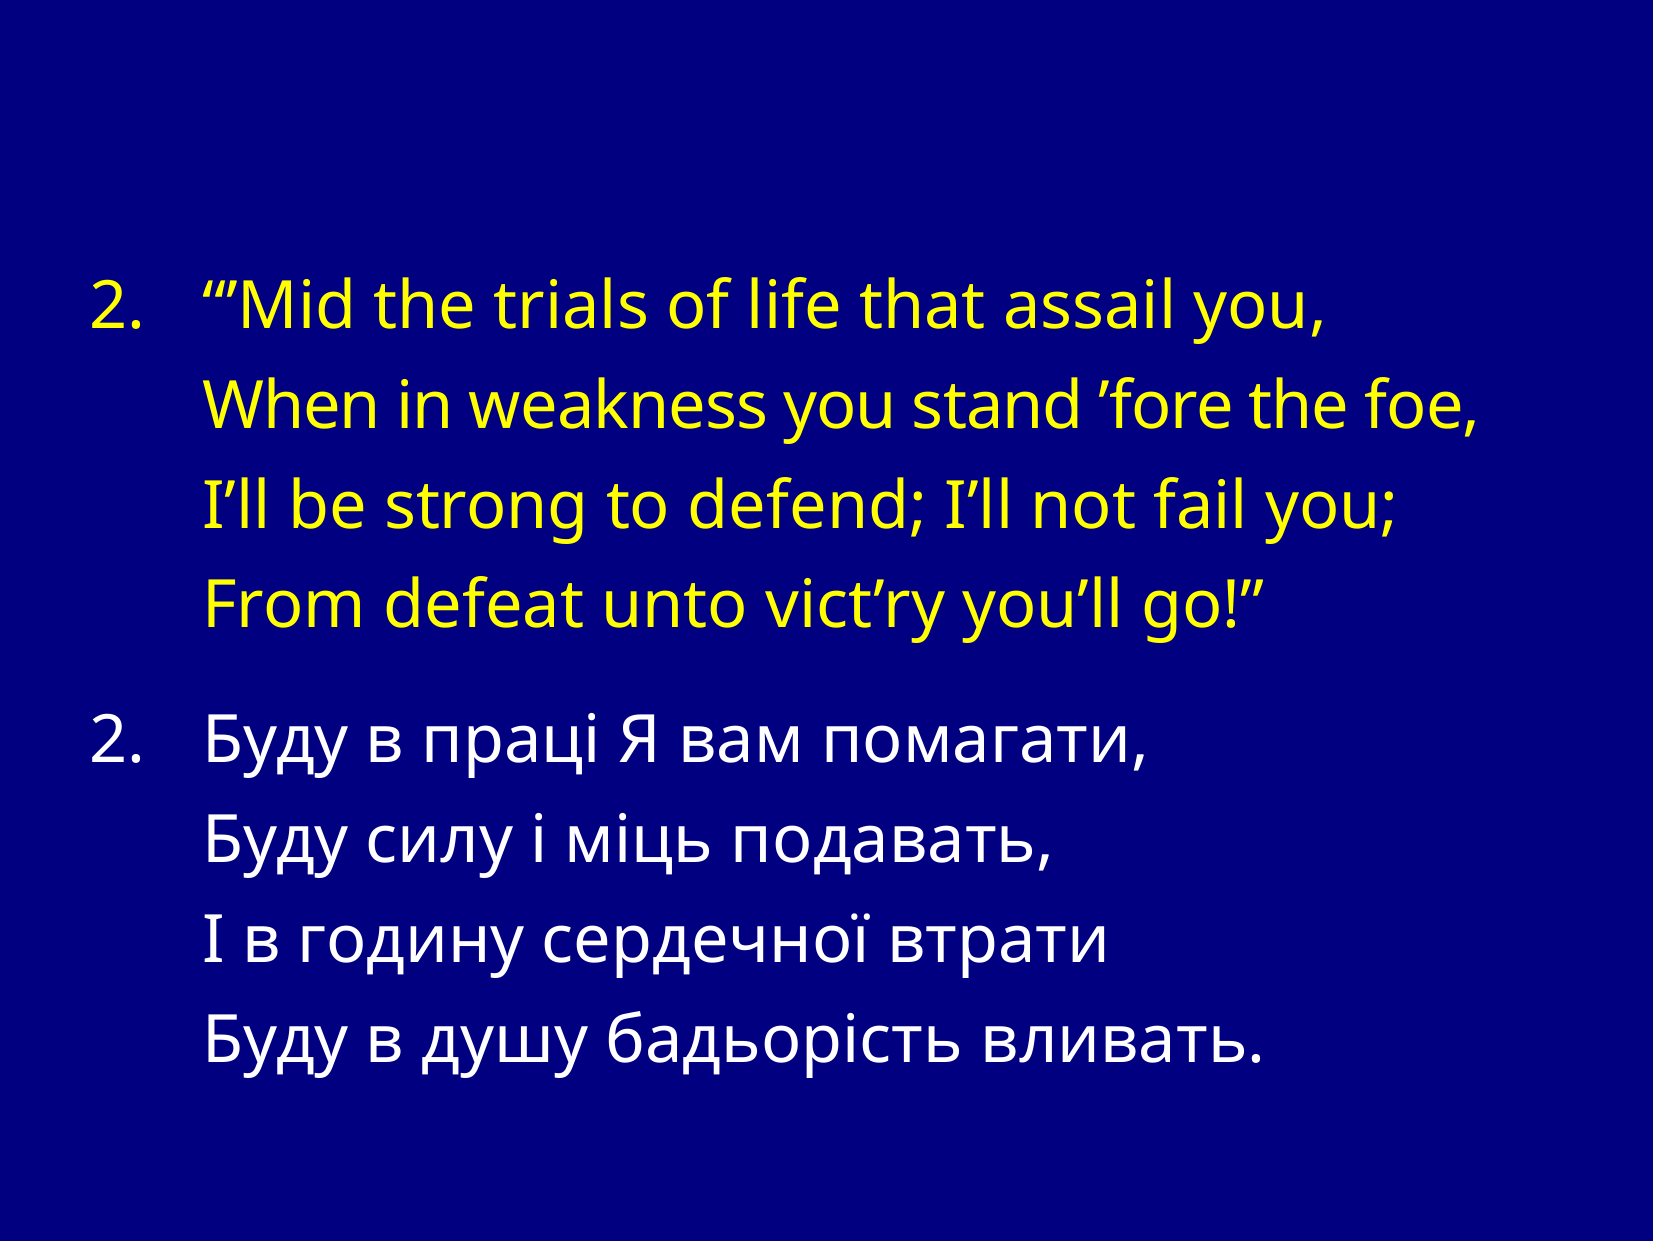

2.	“’Mid the trials of life that assail you,
	When in weakness you stand ’fore the foe,
	I’ll be strong to defend; I’ll not fail you;
	From defeat unto vict’ry you’ll go!”
2.	Буду в праці Я вам помагати,
	Буду силу і міць подавать,
	І в годину сердечної втрати
	Буду в душу бадьорість вливать.